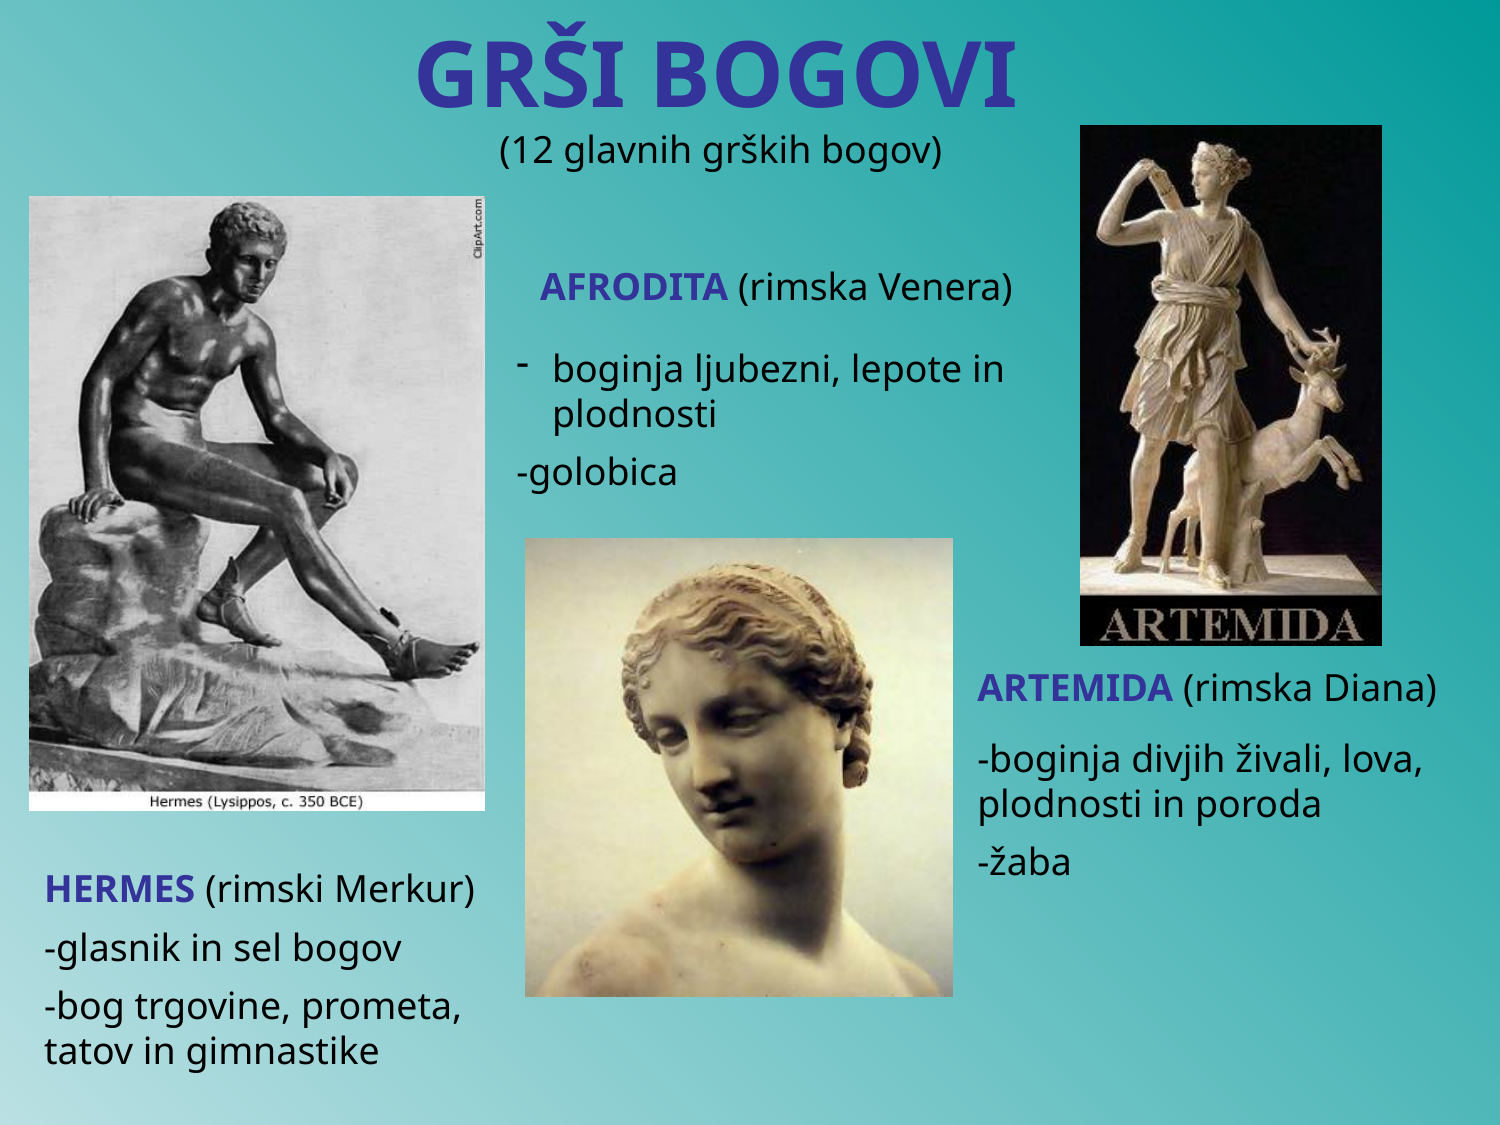

GRŠI BOGOVI
 (12 glavnih grških bogov)
AFRODITA (rimska Venera)
boginja ljubezni, lepote in plodnosti
-golobica
ARTEMIDA (rimska Diana)
-boginja divjih živali, lova, plodnosti in poroda
-žaba
HERMES (rimski Merkur)
-glasnik in sel bogov
-bog trgovine, prometa, tatov in gimnastike